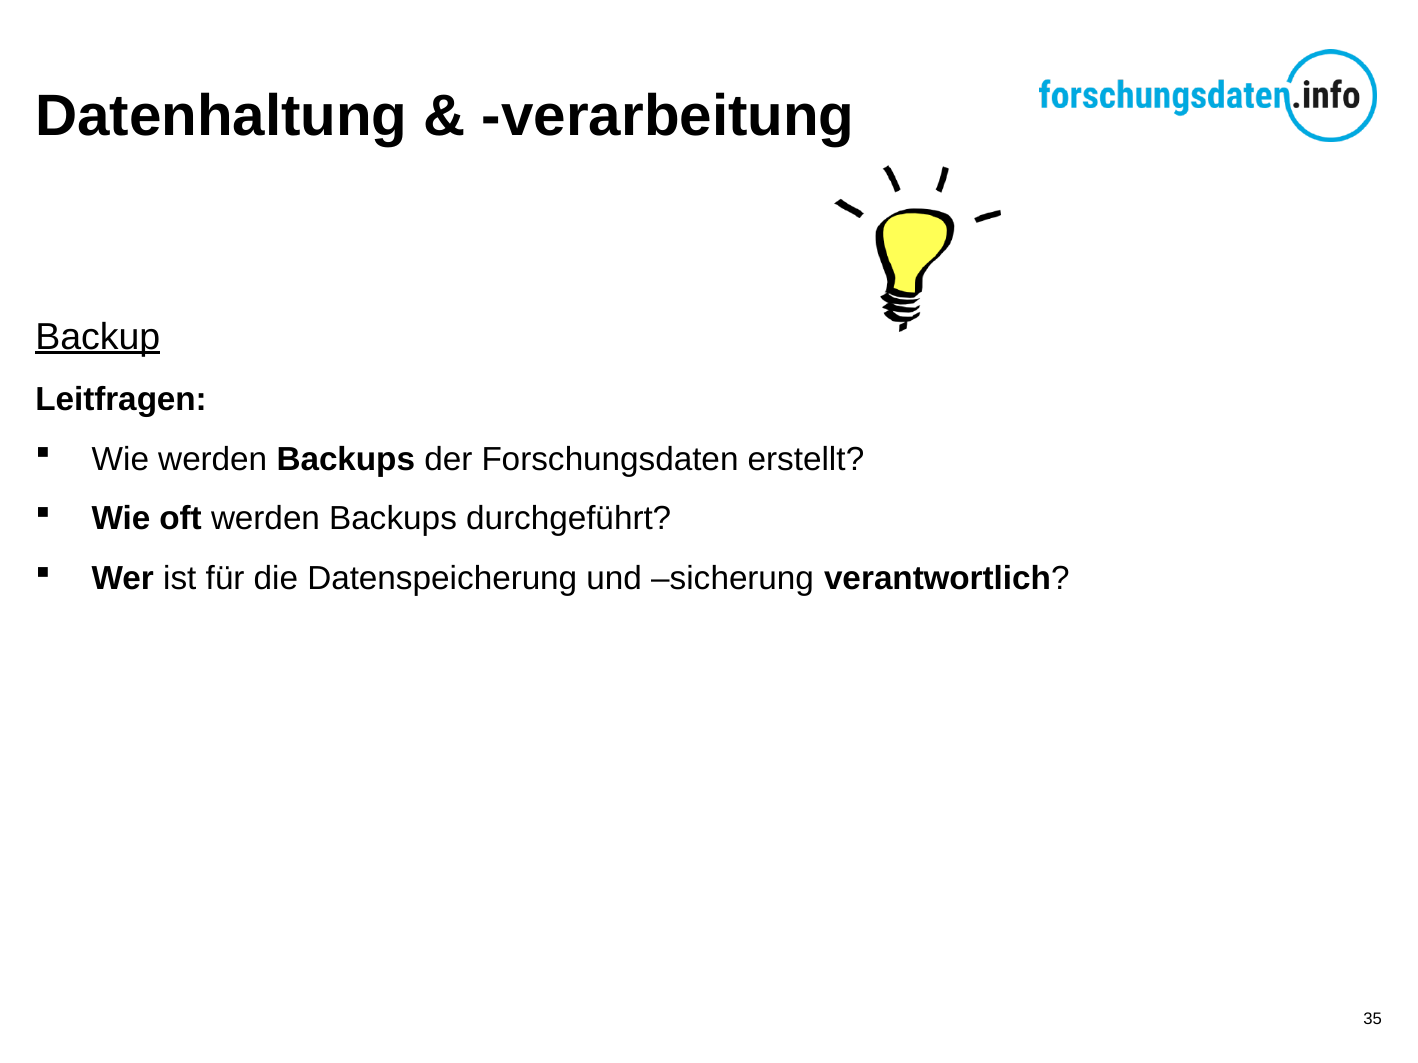

# Datenhaltung & -verarbeitung
Backup
Leitfragen:
Wie werden Backups der Forschungsdaten erstellt?
Wie oft werden Backups durchgeführt?
Wer ist für die Datenspeicherung und –sicherung verantwortlich?